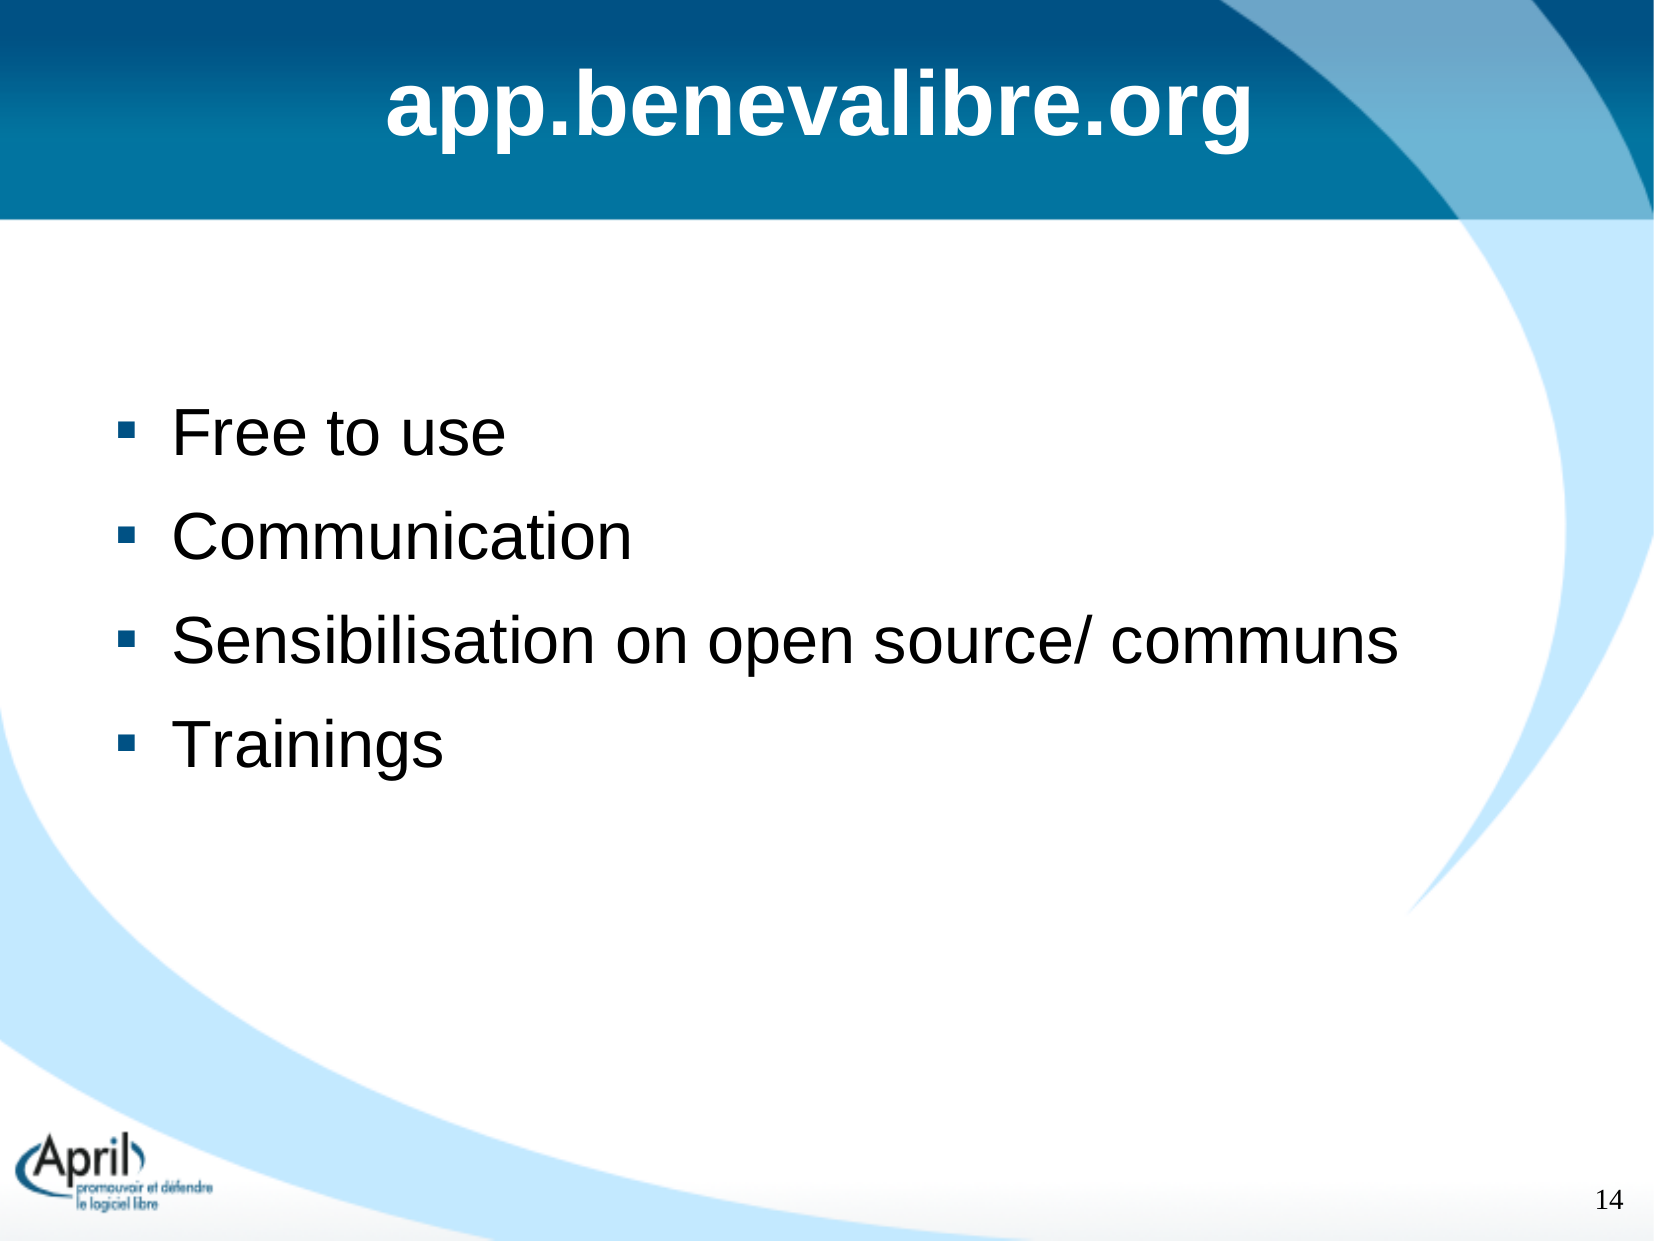

# app.benevalibre.org
Free to use
Communication
Sensibilisation on open source/ communs
Trainings
14